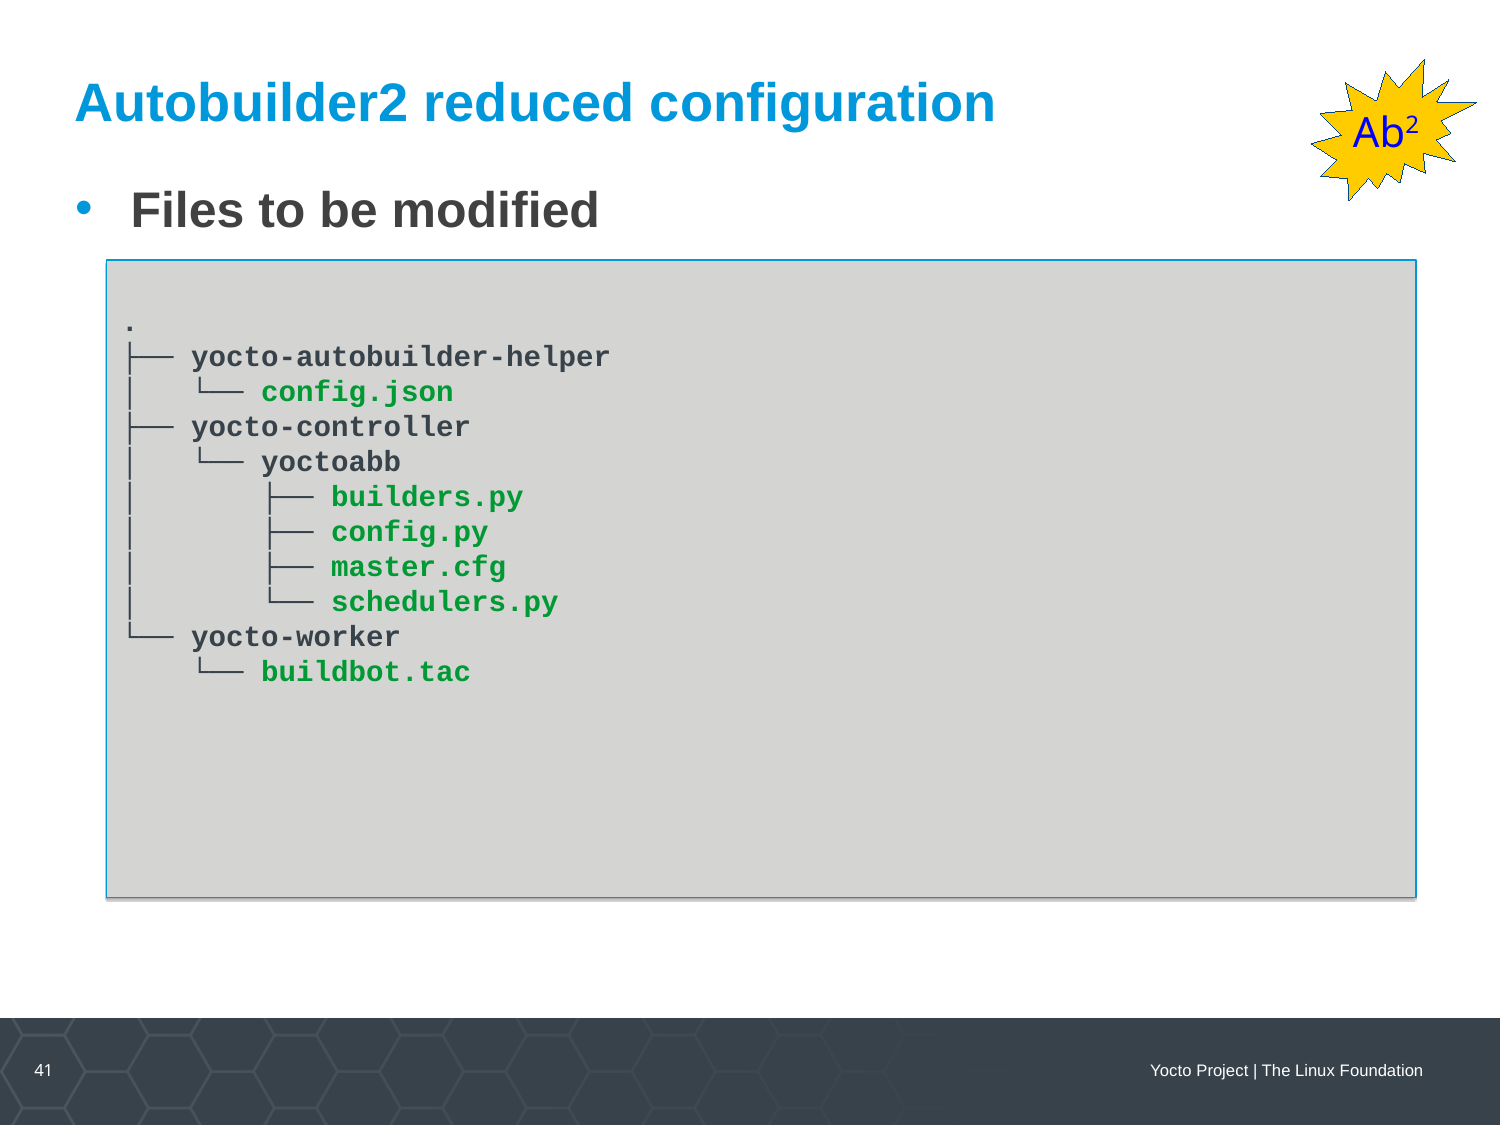

Ab2
Autobuilder2 reduced configuration
Files to be modified
.
├── yocto-autobuilder-helper
│   └── config.json
├── yocto-controller
│   └── yoctoabb
│   ├── builders.py
│   ├── config.py
│   ├── master.cfg
│   └── schedulers.py
└── yocto-worker
 └── buildbot.tac